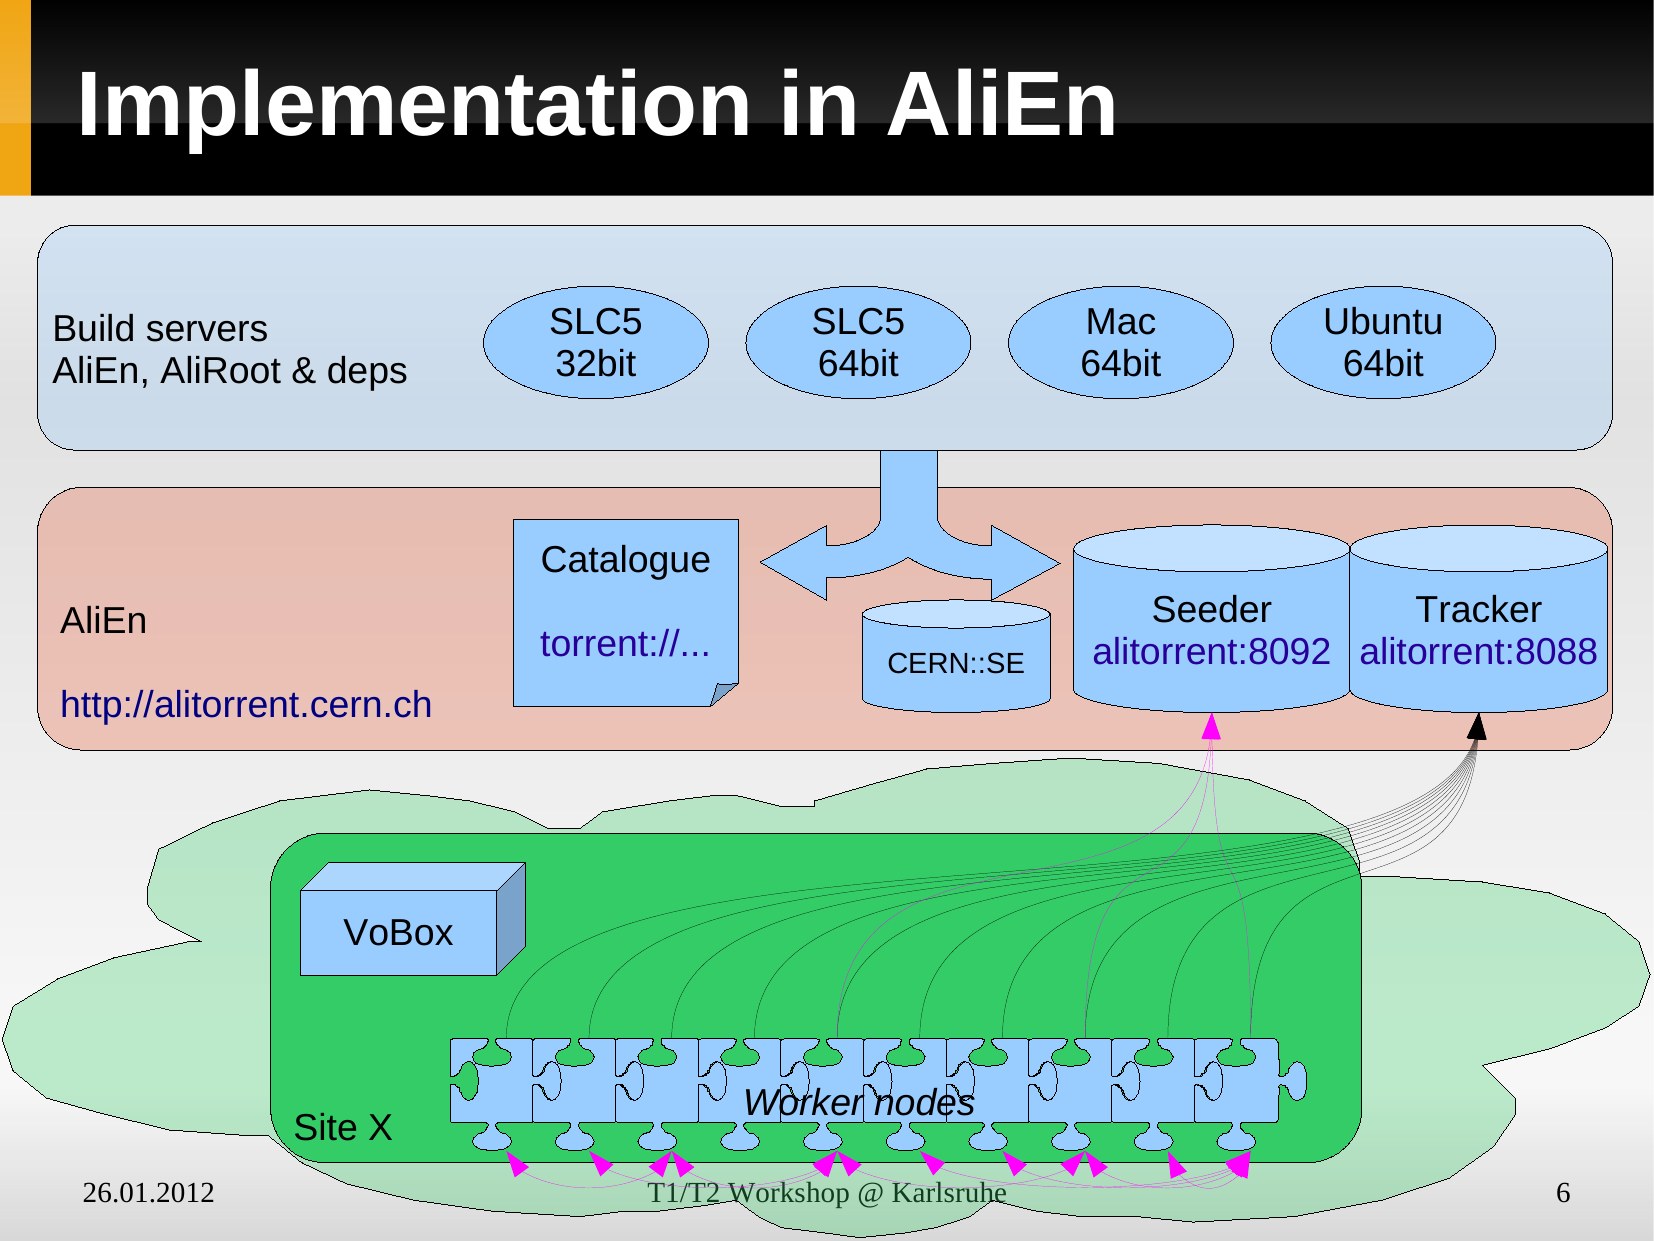

# Implementation in AliEn
SLC5
32bit
SLC5
64bit
Mac
64bit
Ubuntu
64bit
Build servers
AliEn, AliRoot & deps
Catalogue
torrent://...
Seeder
alitorrent:8092
Tracker
alitorrent:8088
AliEn
http://alitorrent.cern.ch
CERN::SE
VoBox
Worker nodes
Site X
26.01.2012
T1/T2 Workshop @ Karlsruhe
6